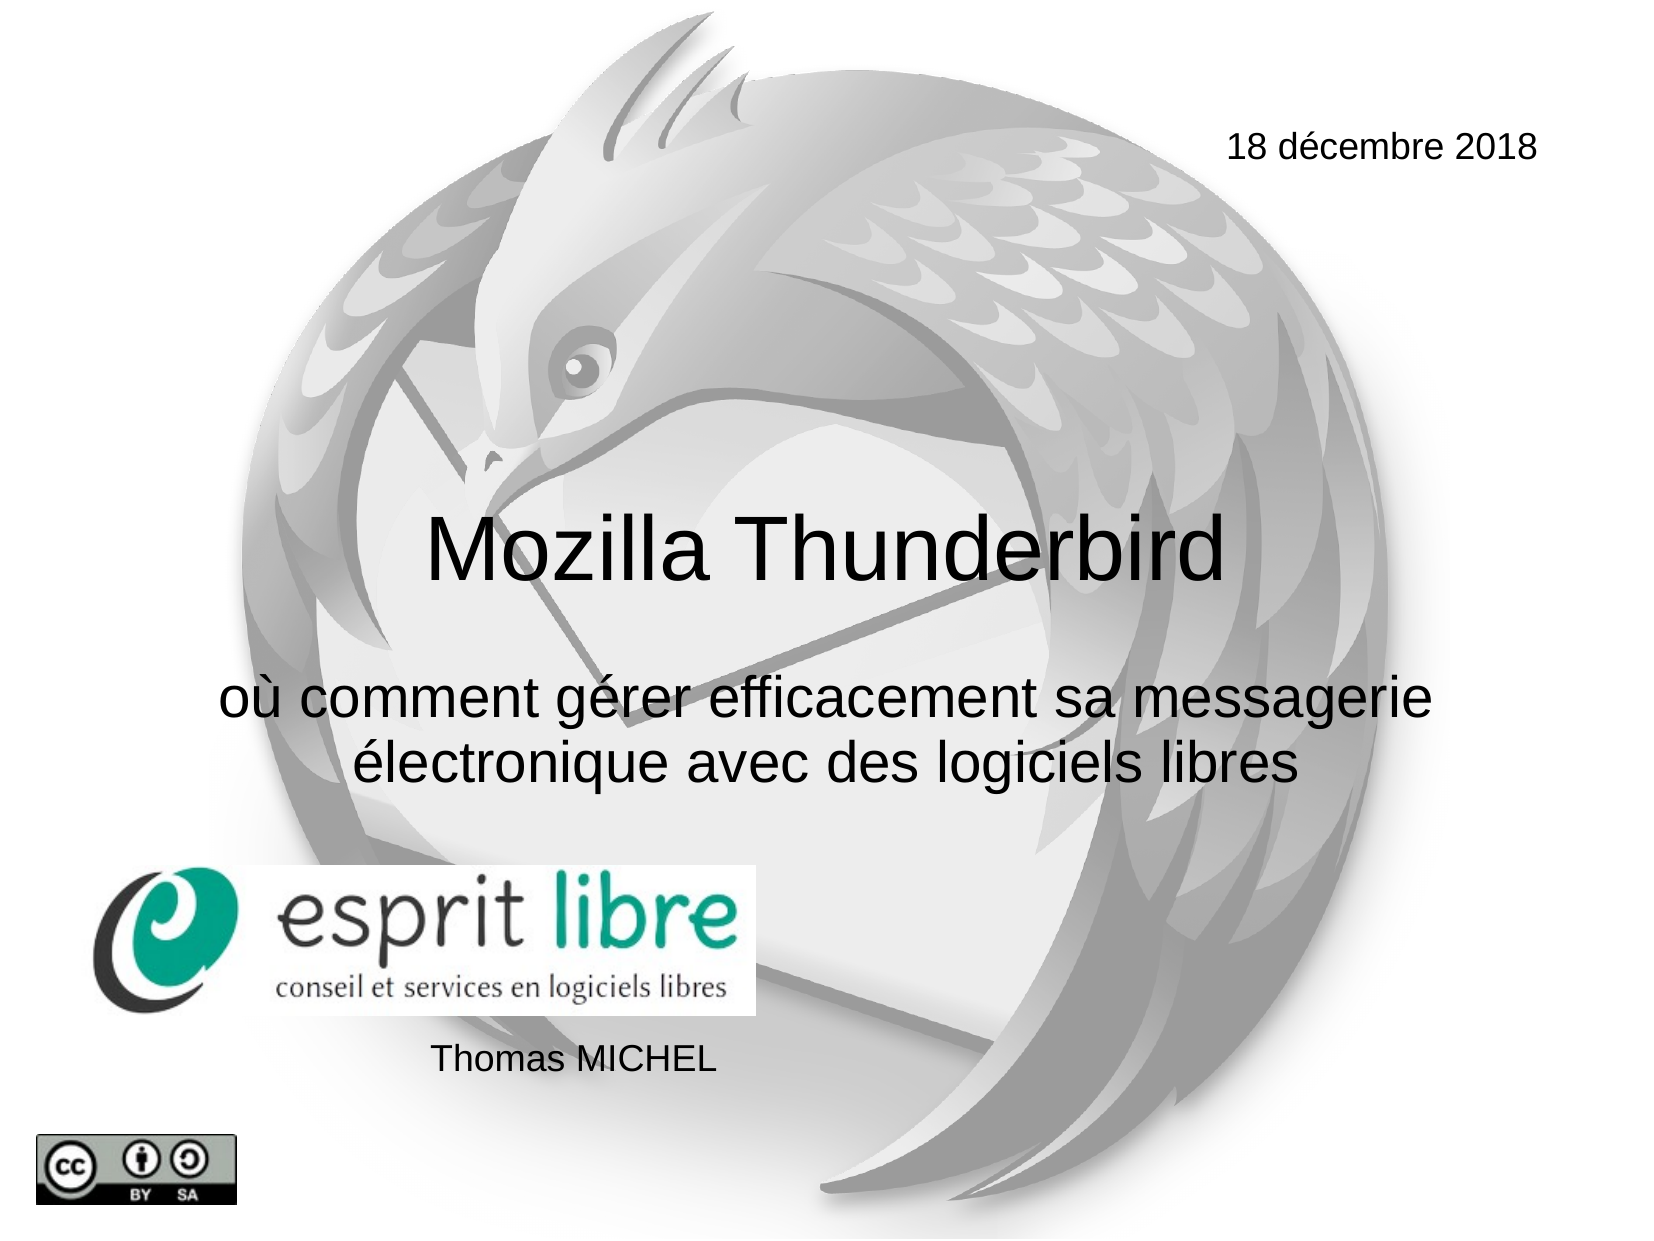

18 décembre 2018
# Mozilla Thunderbird où comment gérer efficacement sa messagerie électronique avec des logiciels libres
Thomas MICHEL